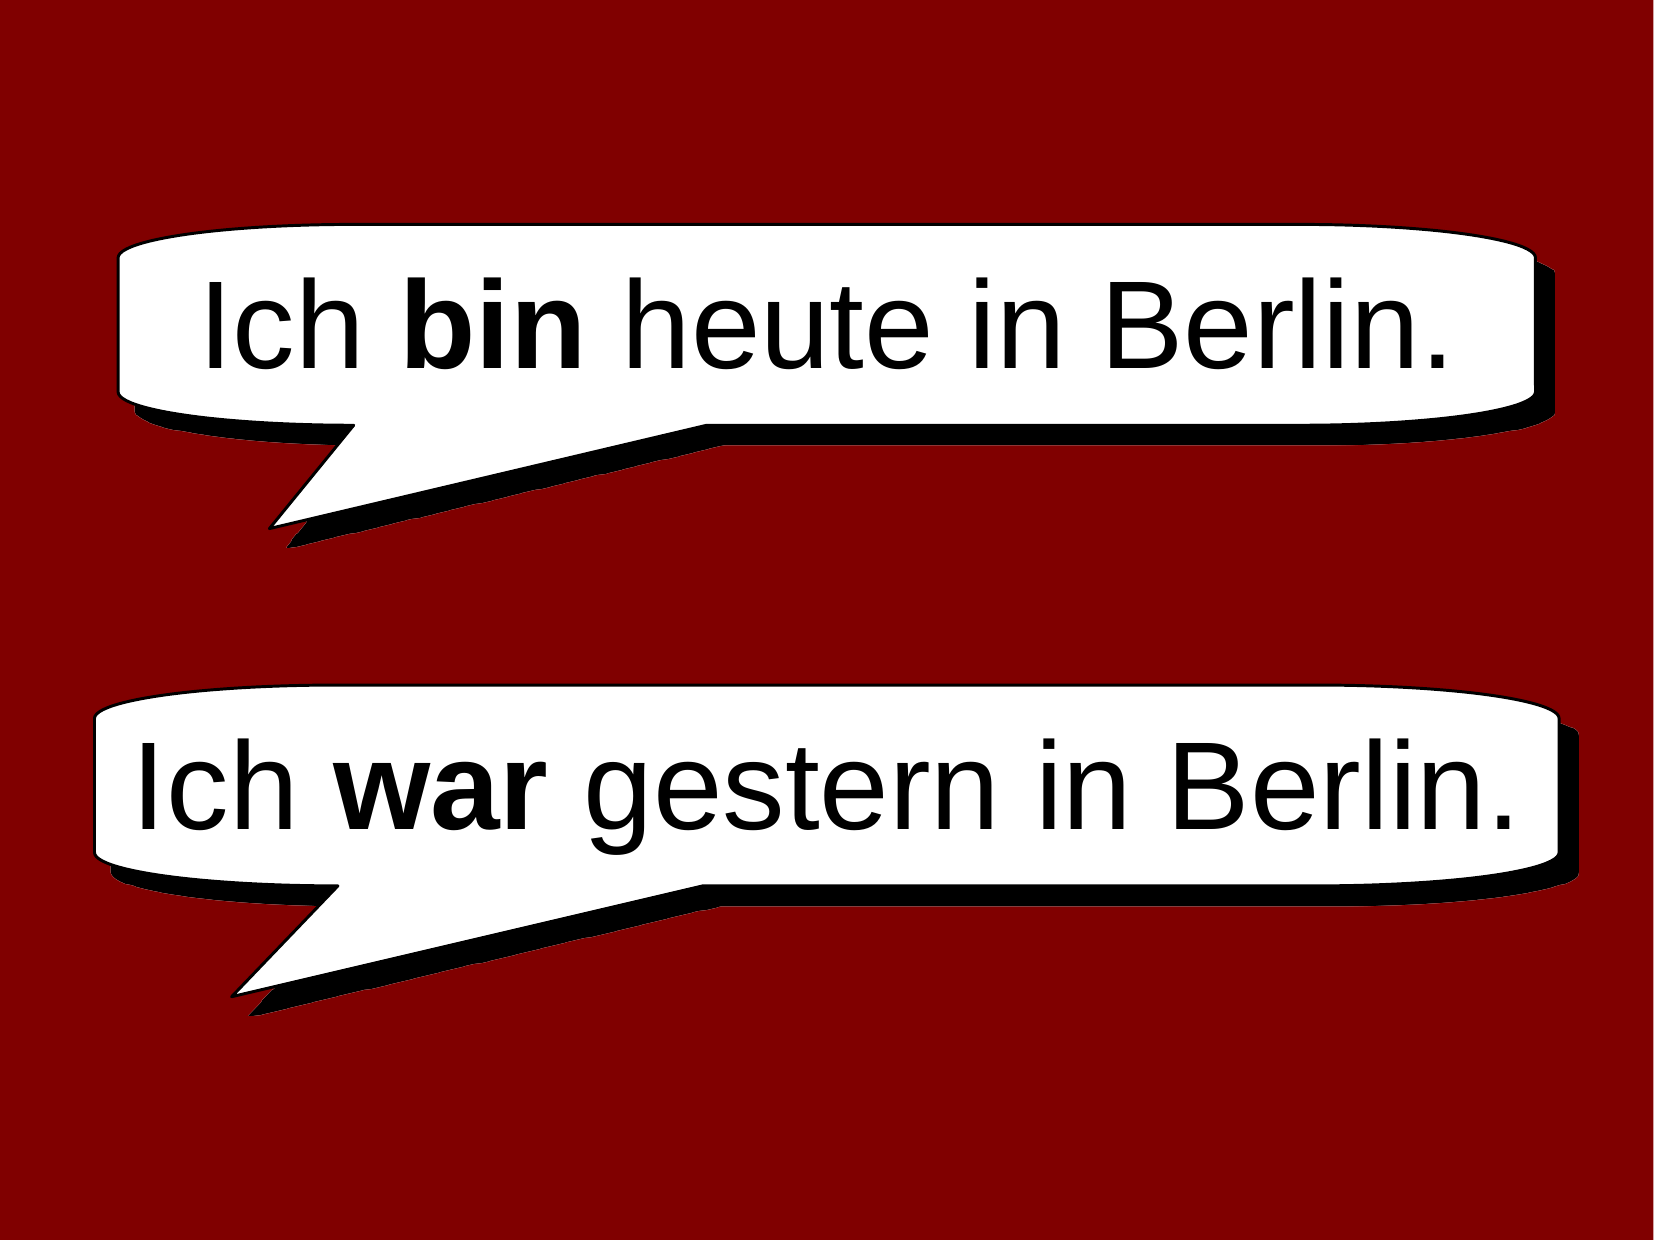

Ich bin heute in Berlin.
Ich war gestern in Berlin.